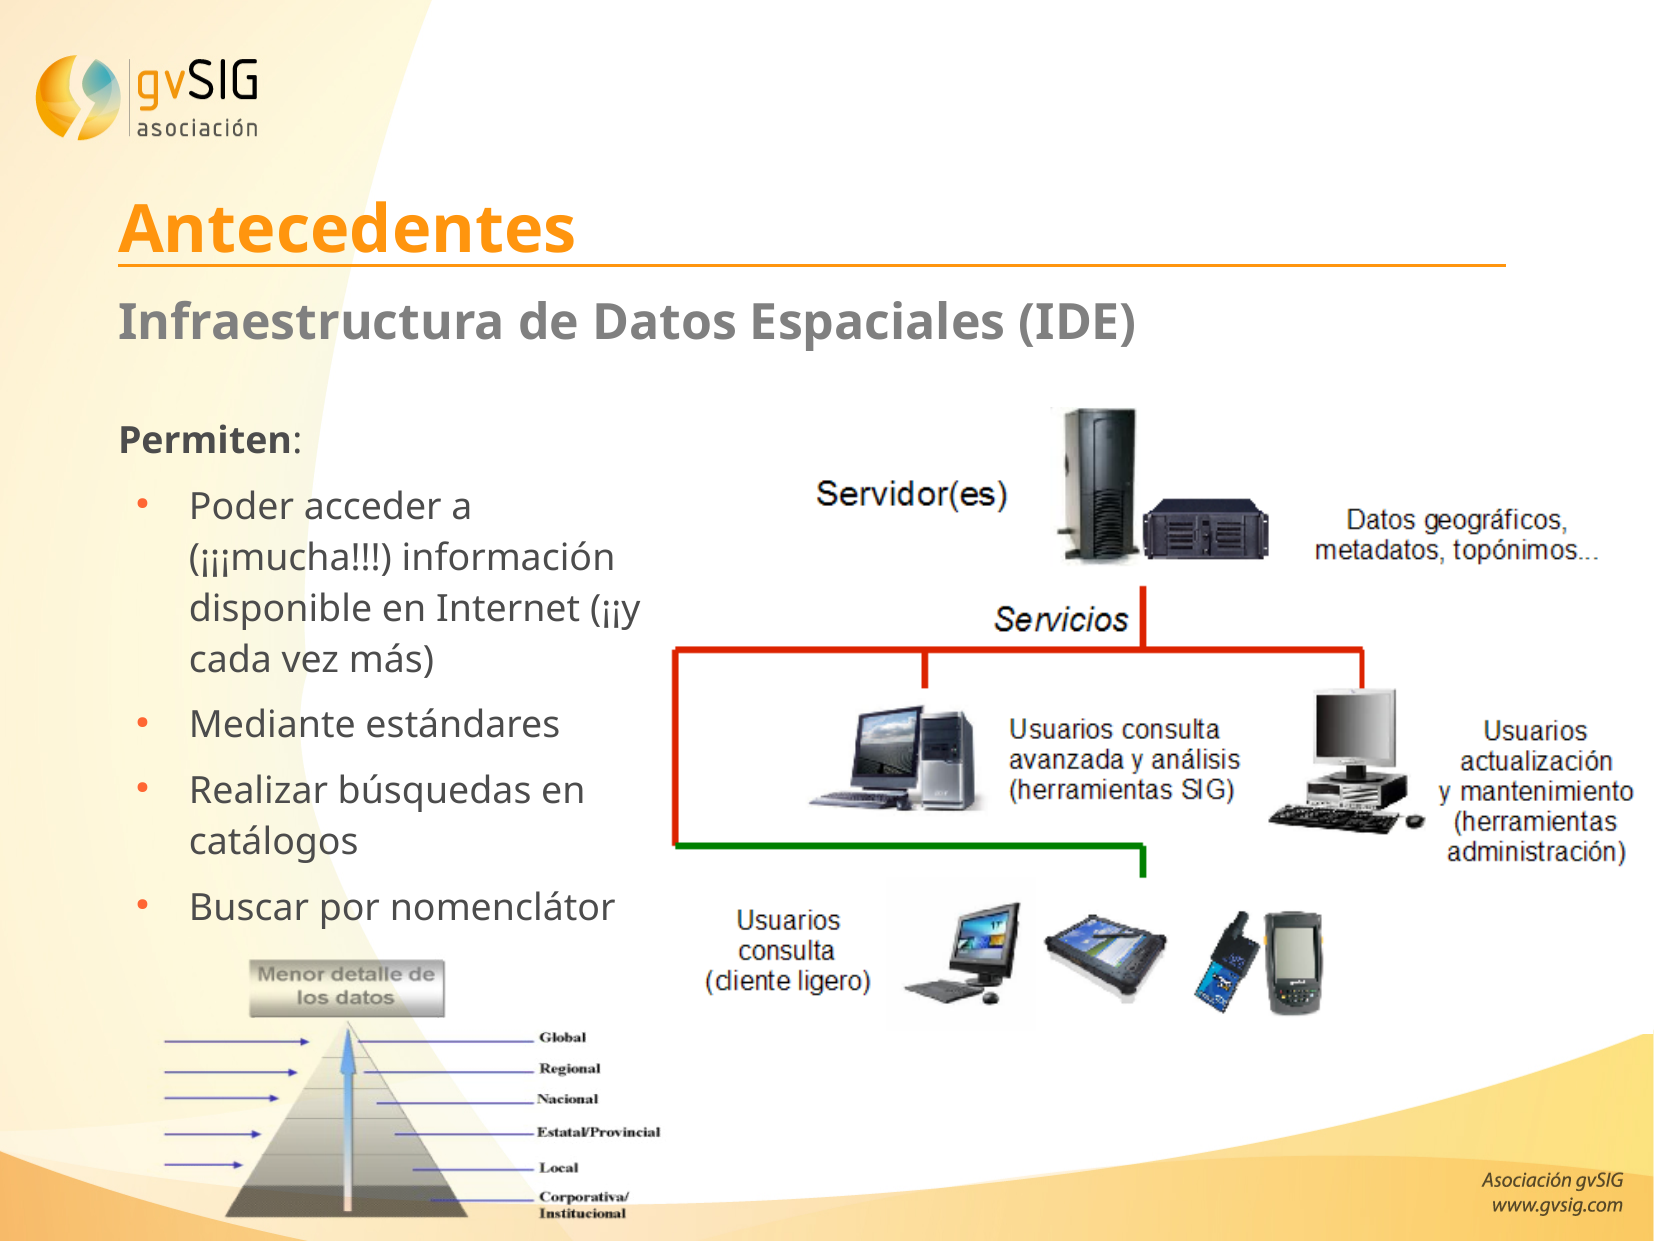

# Antecedentes
Infraestructura de Datos Espaciales (IDE)
Permiten:
Poder acceder a (¡¡¡mucha!!!) información disponible en Internet (¡¡y cada vez más)
Mediante estándares
Realizar búsquedas en catálogos
Buscar por nomenclátor